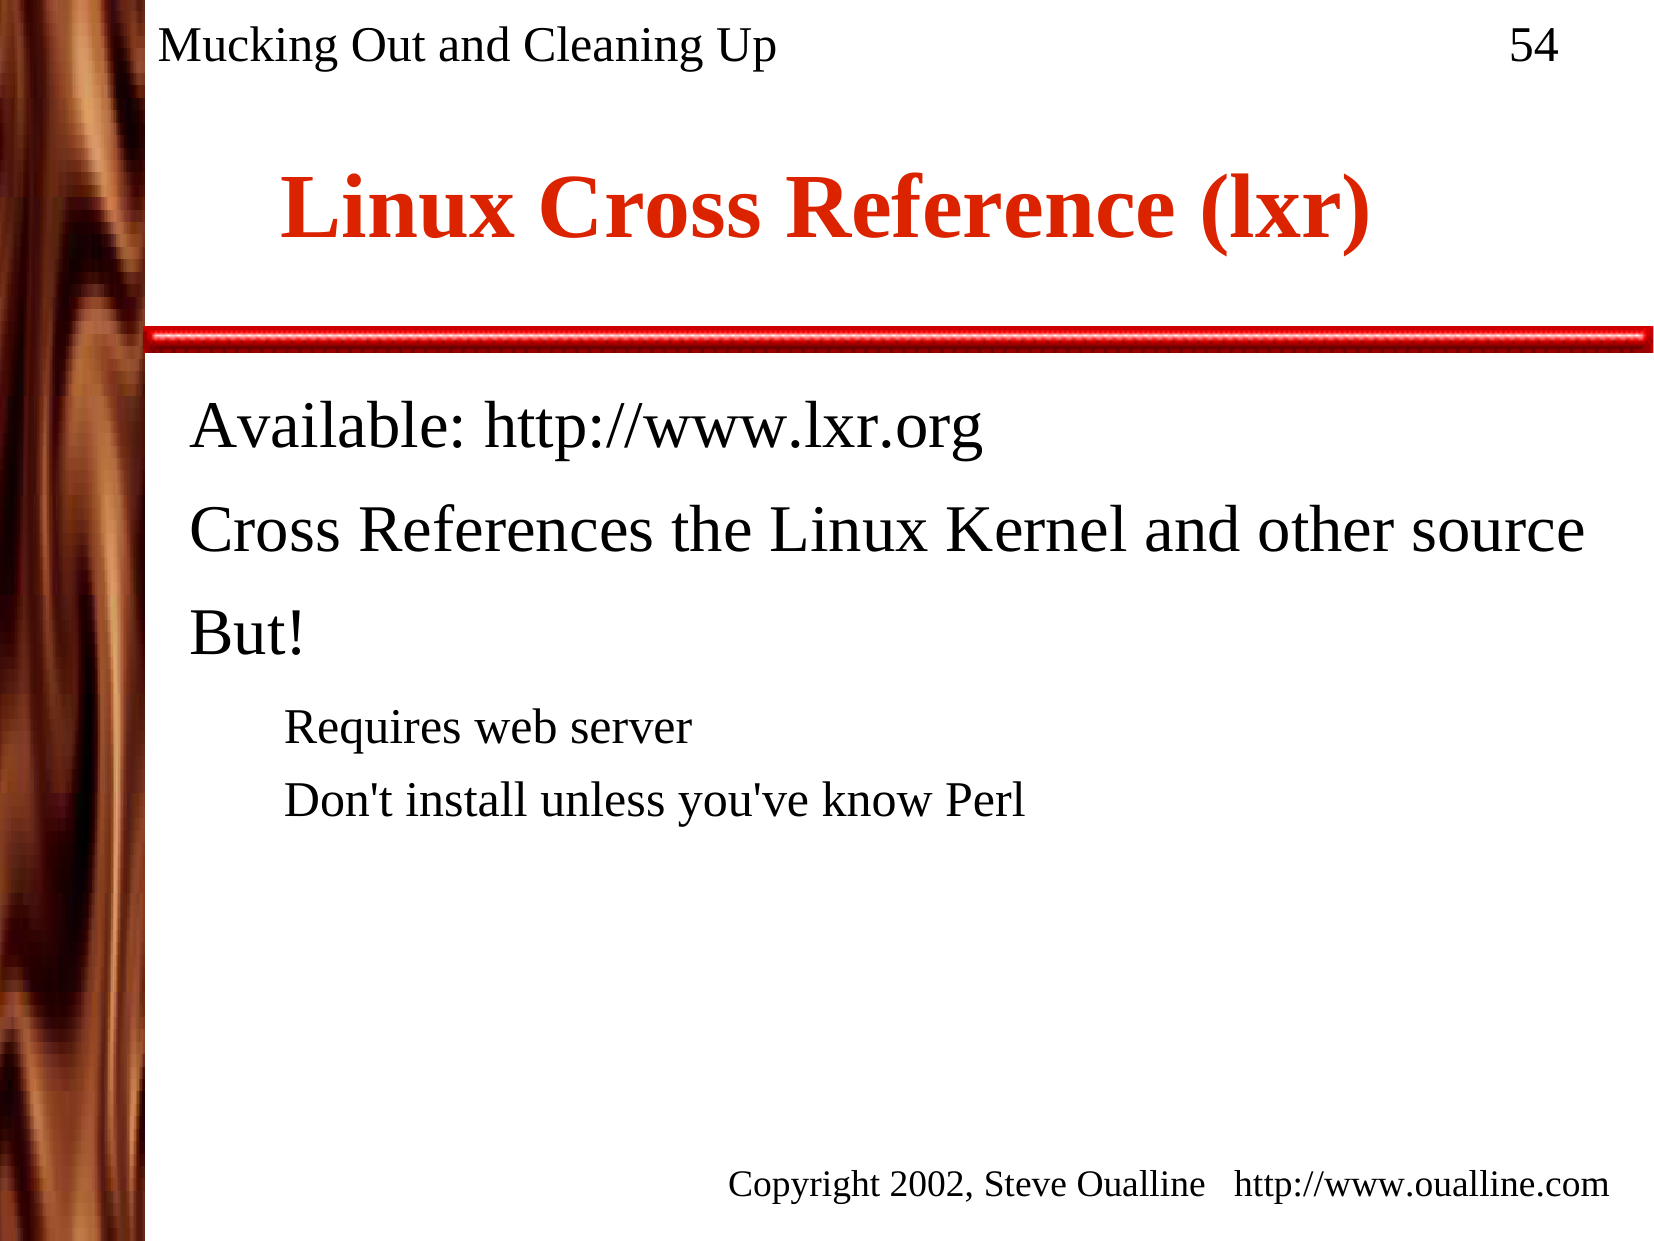

# Linux Cross Reference (lxr)
Available: http://www.lxr.org
Cross References the Linux Kernel and other source
But!
Requires web server
Don't install unless you've know Perl